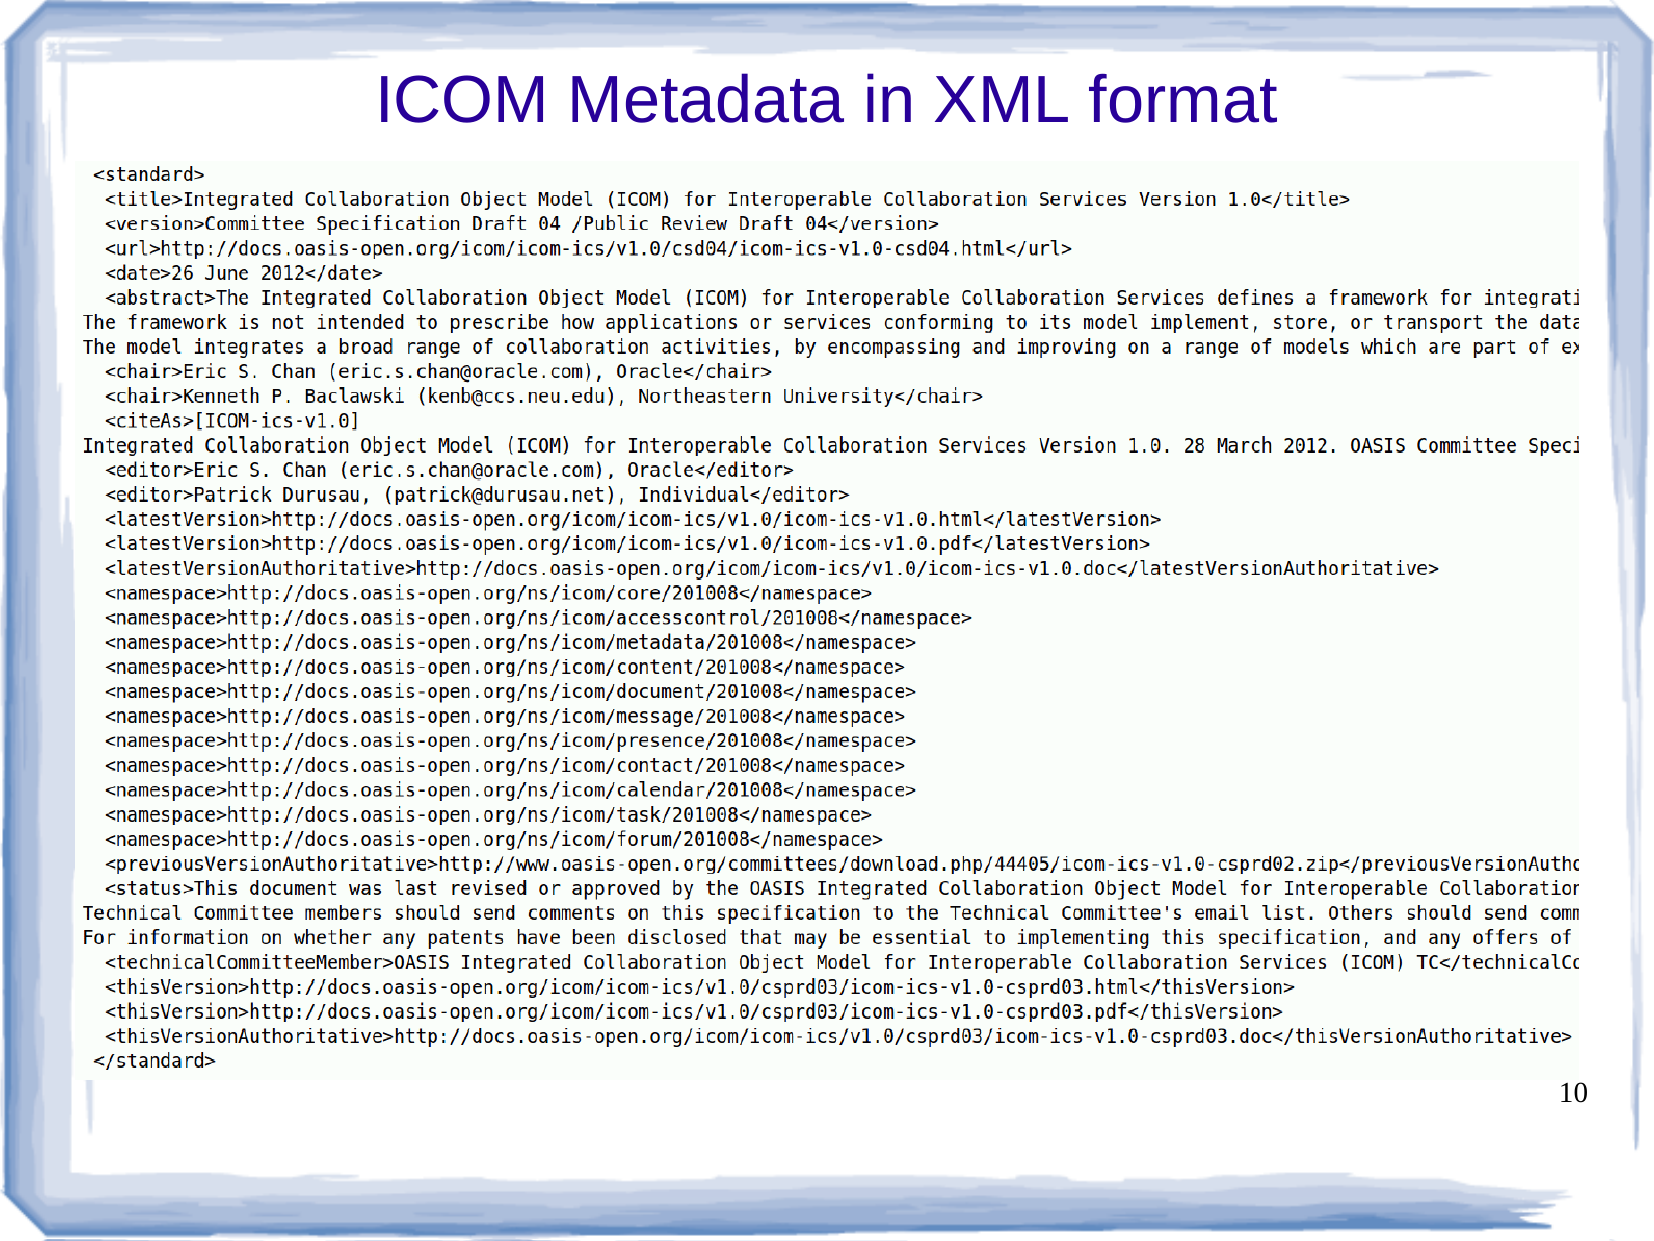

# ICOM Metadata in XML format
10